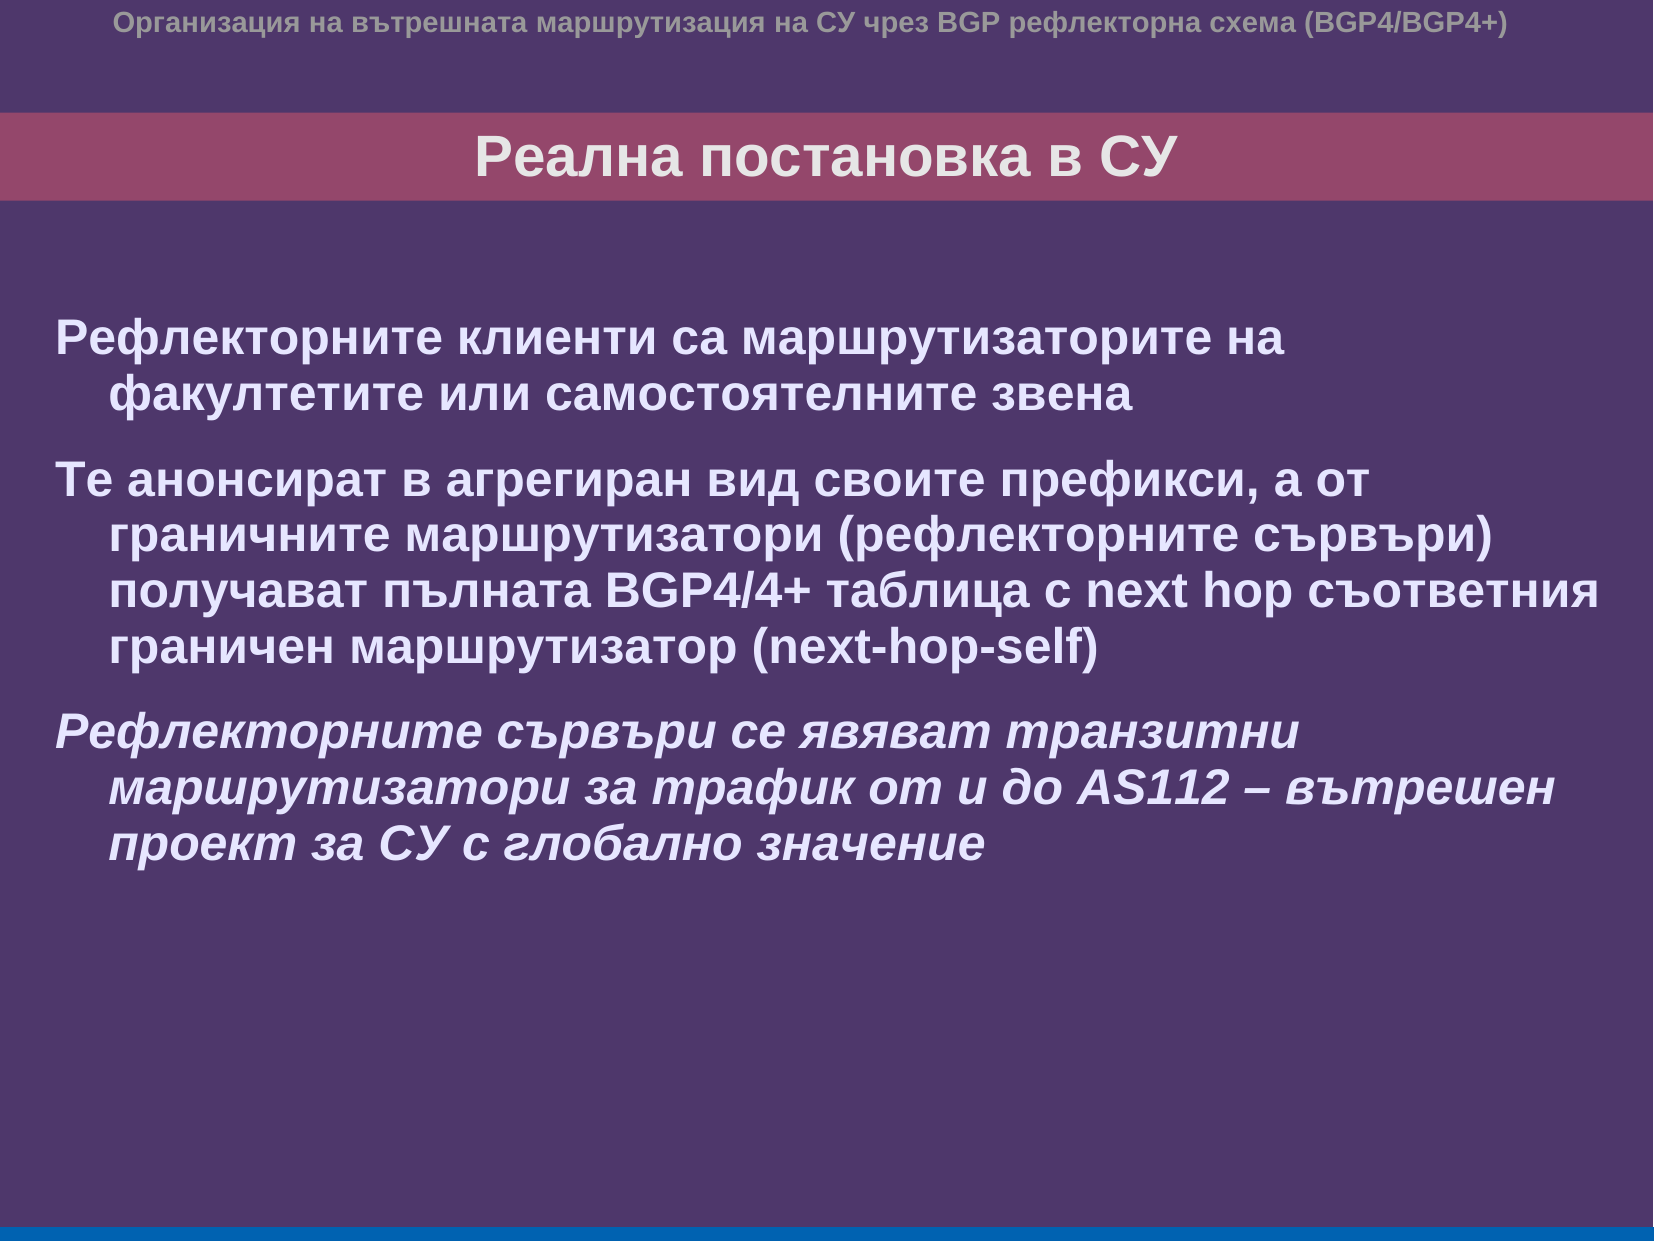

Организация на вътрешната маршрутизация на СУ чрез BGP рефлекторна схема (BGP4/BGP4+)
# Реална постановка в СУ
Рефлекторните клиенти са маршрутизаторите на факултетите или самостоятелните звена
Те анонсират в агрегиран вид своите префикси, а от граничните маршрутизатори (рефлекторните сървъри) получават пълната BGP4/4+ таблица с next hop съответния граничен маршрутизатор (next-hop-self)
Рефлекторните сървъри се явяват транзитни маршрутизатори за трафик от и до AS112 – вътрешен проект за СУ с глобално значение